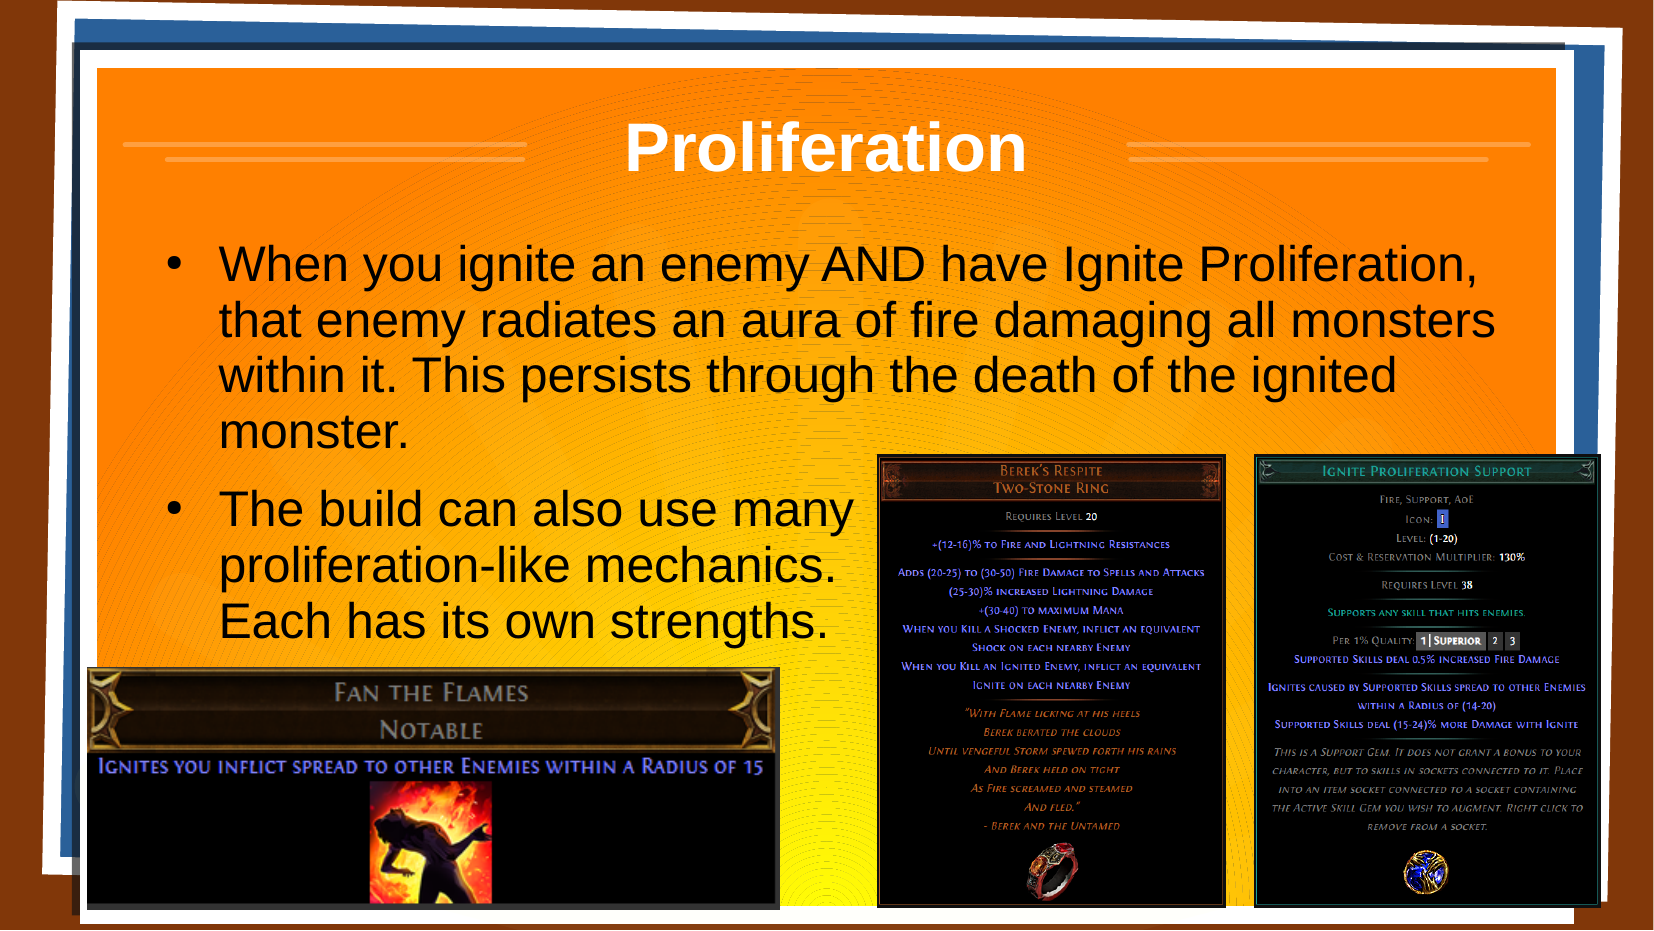

# Proliferation
When you ignite an enemy AND have Ignite Proliferation, that enemy radiates an aura of fire damaging all monsters within it. This persists through the death of the ignited monster.
The build can also use many proliferation-like mechanics. Each has its own strengths.
6